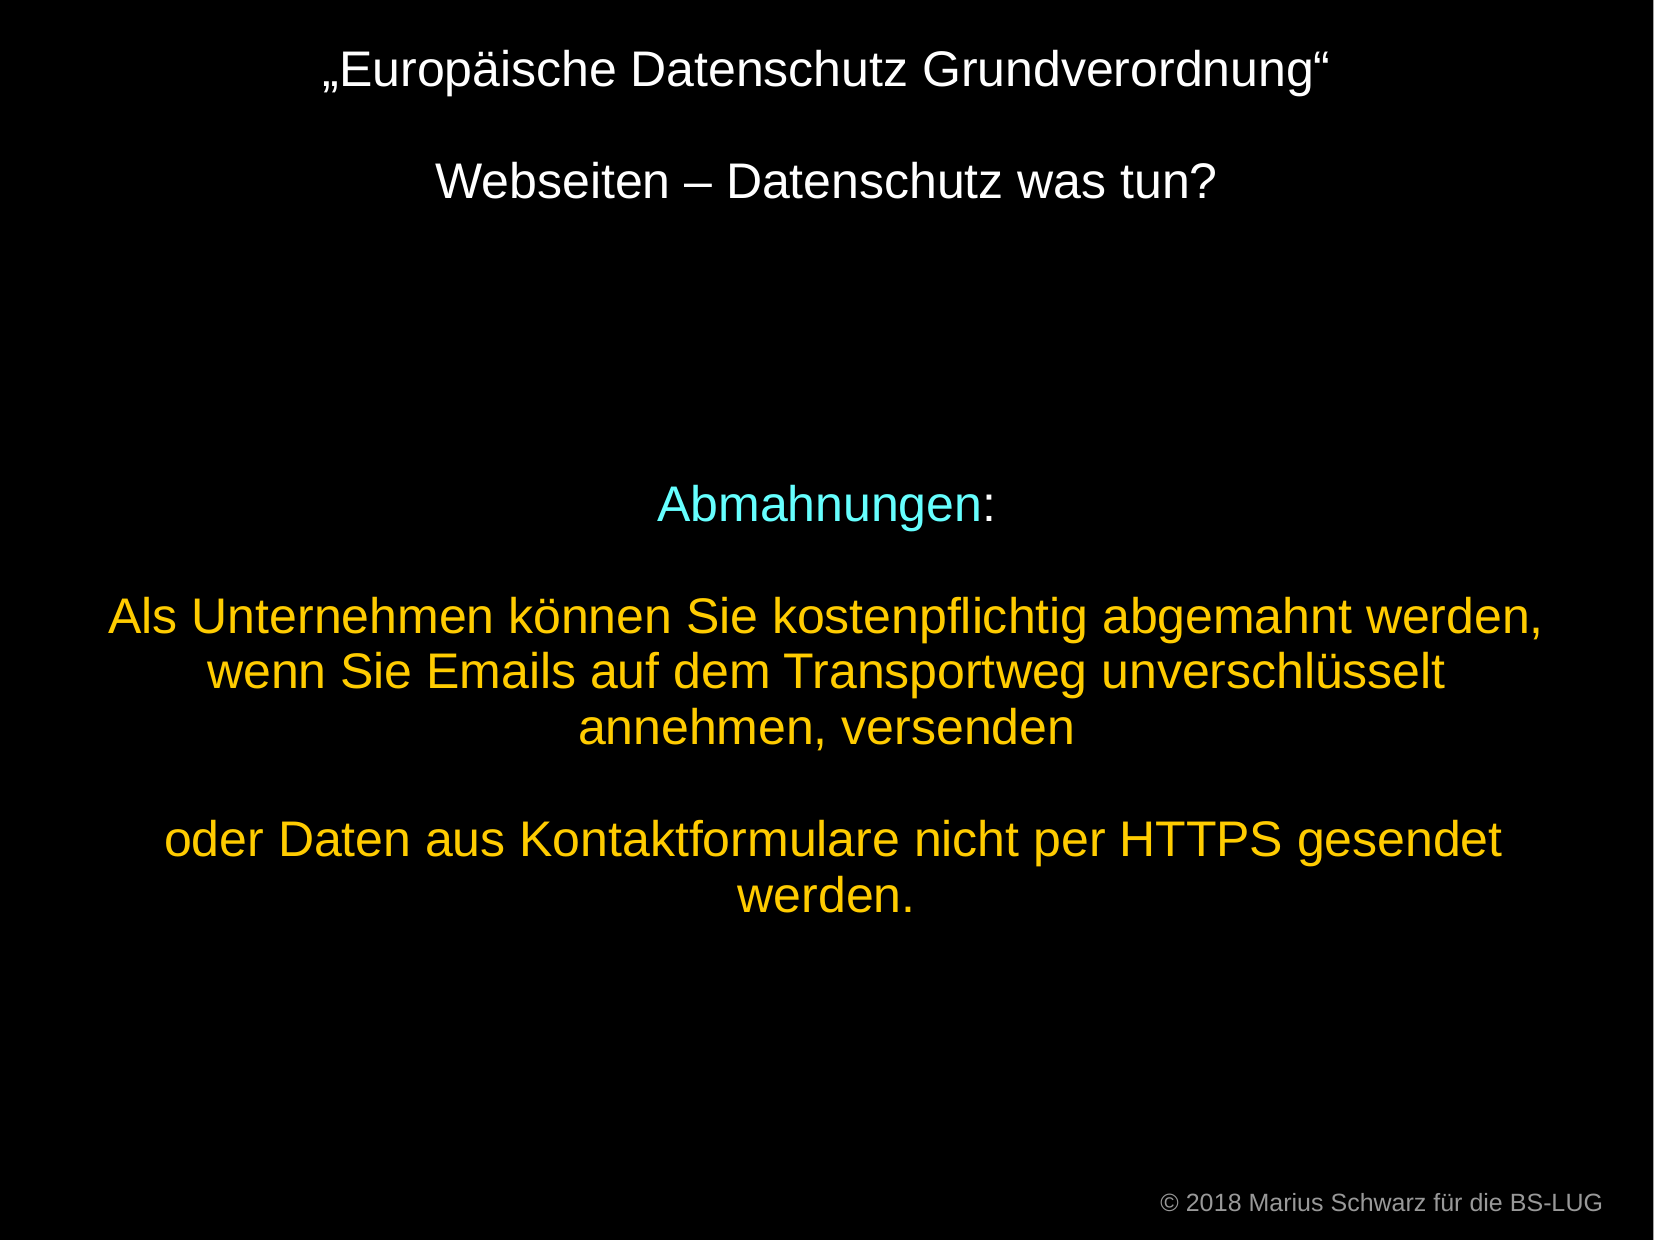

# „Europäische Datenschutz Grundverordnung“ Webseiten – Datenschutz was tun?
Abmahnungen:
Als Unternehmen können Sie kostenpflichtig abgemahnt werden, wenn Sie Emails auf dem Transportweg unverschlüsselt annehmen, versenden
 oder Daten aus Kontaktformulare nicht per HTTPS gesendet werden.
© 2018 Marius Schwarz für die BS-LUG